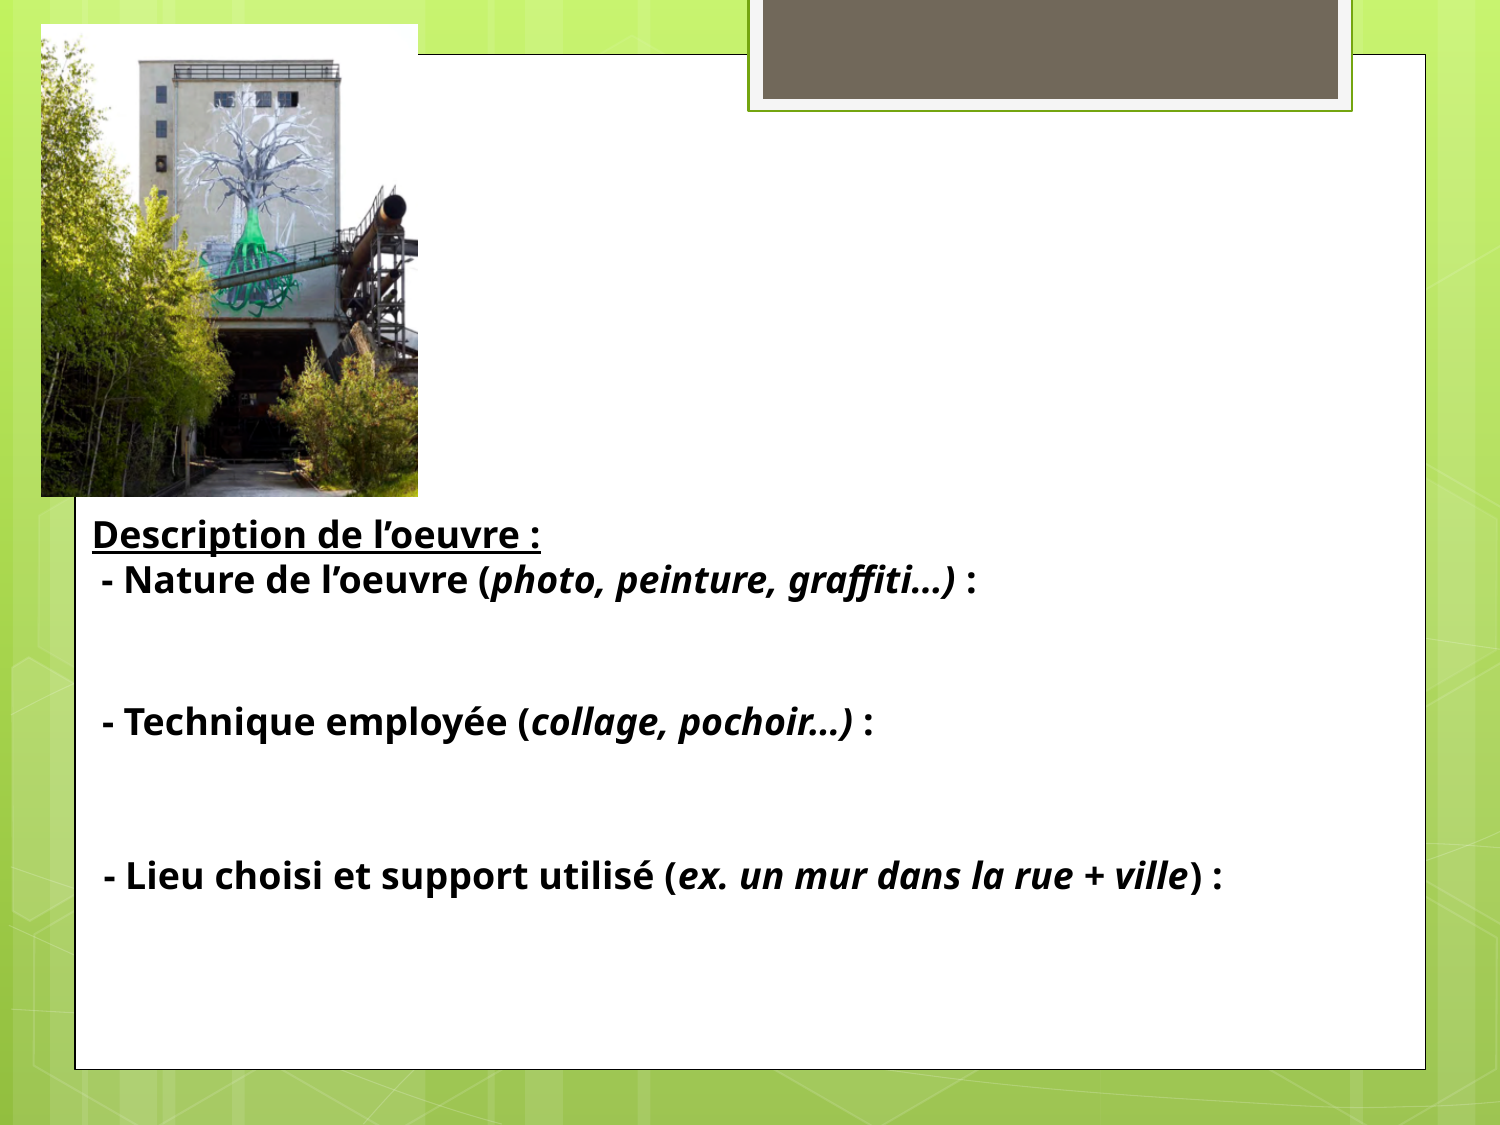

Description de l’oeuvre :
 - Nature de l’oeuvre (photo, peinture, graffiti…) :
- Technique employée (collage, pochoir…) :
- Lieu choisi et support utilisé (ex. un mur dans la rue + ville) :